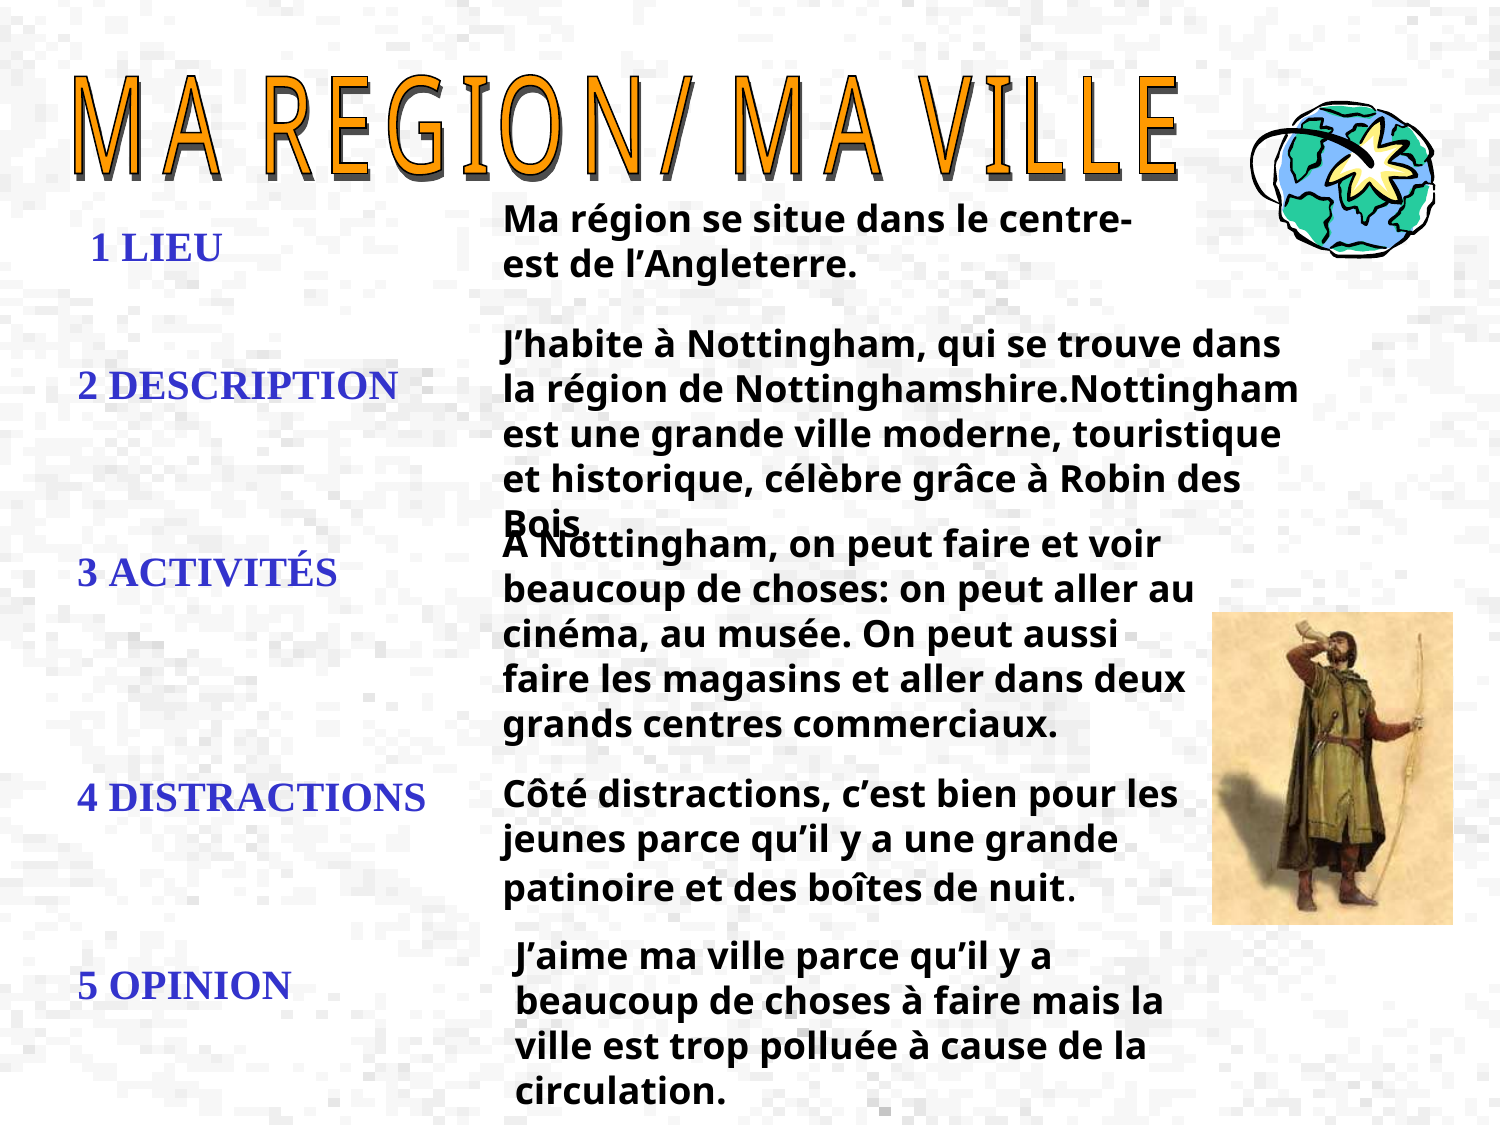

MA REGION/ MA VILLE
Ma région se situe dans le centre-est de l’Angleterre.
1 LIEU
J’habite à Nottingham, qui se trouve dans la région de Nottinghamshire.Nottingham est une grande ville moderne, touristique et historique, célèbre grâce à Robin des Bois.
2 DESCRIPTION
A Nottingham, on peut faire et voir beaucoup de choses: on peut aller au cinéma, au musée. On peut aussi faire les magasins et aller dans deux grands centres commerciaux.
3 ACTIVITÉS
4 DISTRACTIONS
Côté distractions, c’est bien pour les jeunes parce qu’il y a une grande patinoire et des boîtes de nuit.
J’aime ma ville parce qu’il y a beaucoup de choses à faire mais la ville est trop polluée à cause de la circulation.
5 OPINION